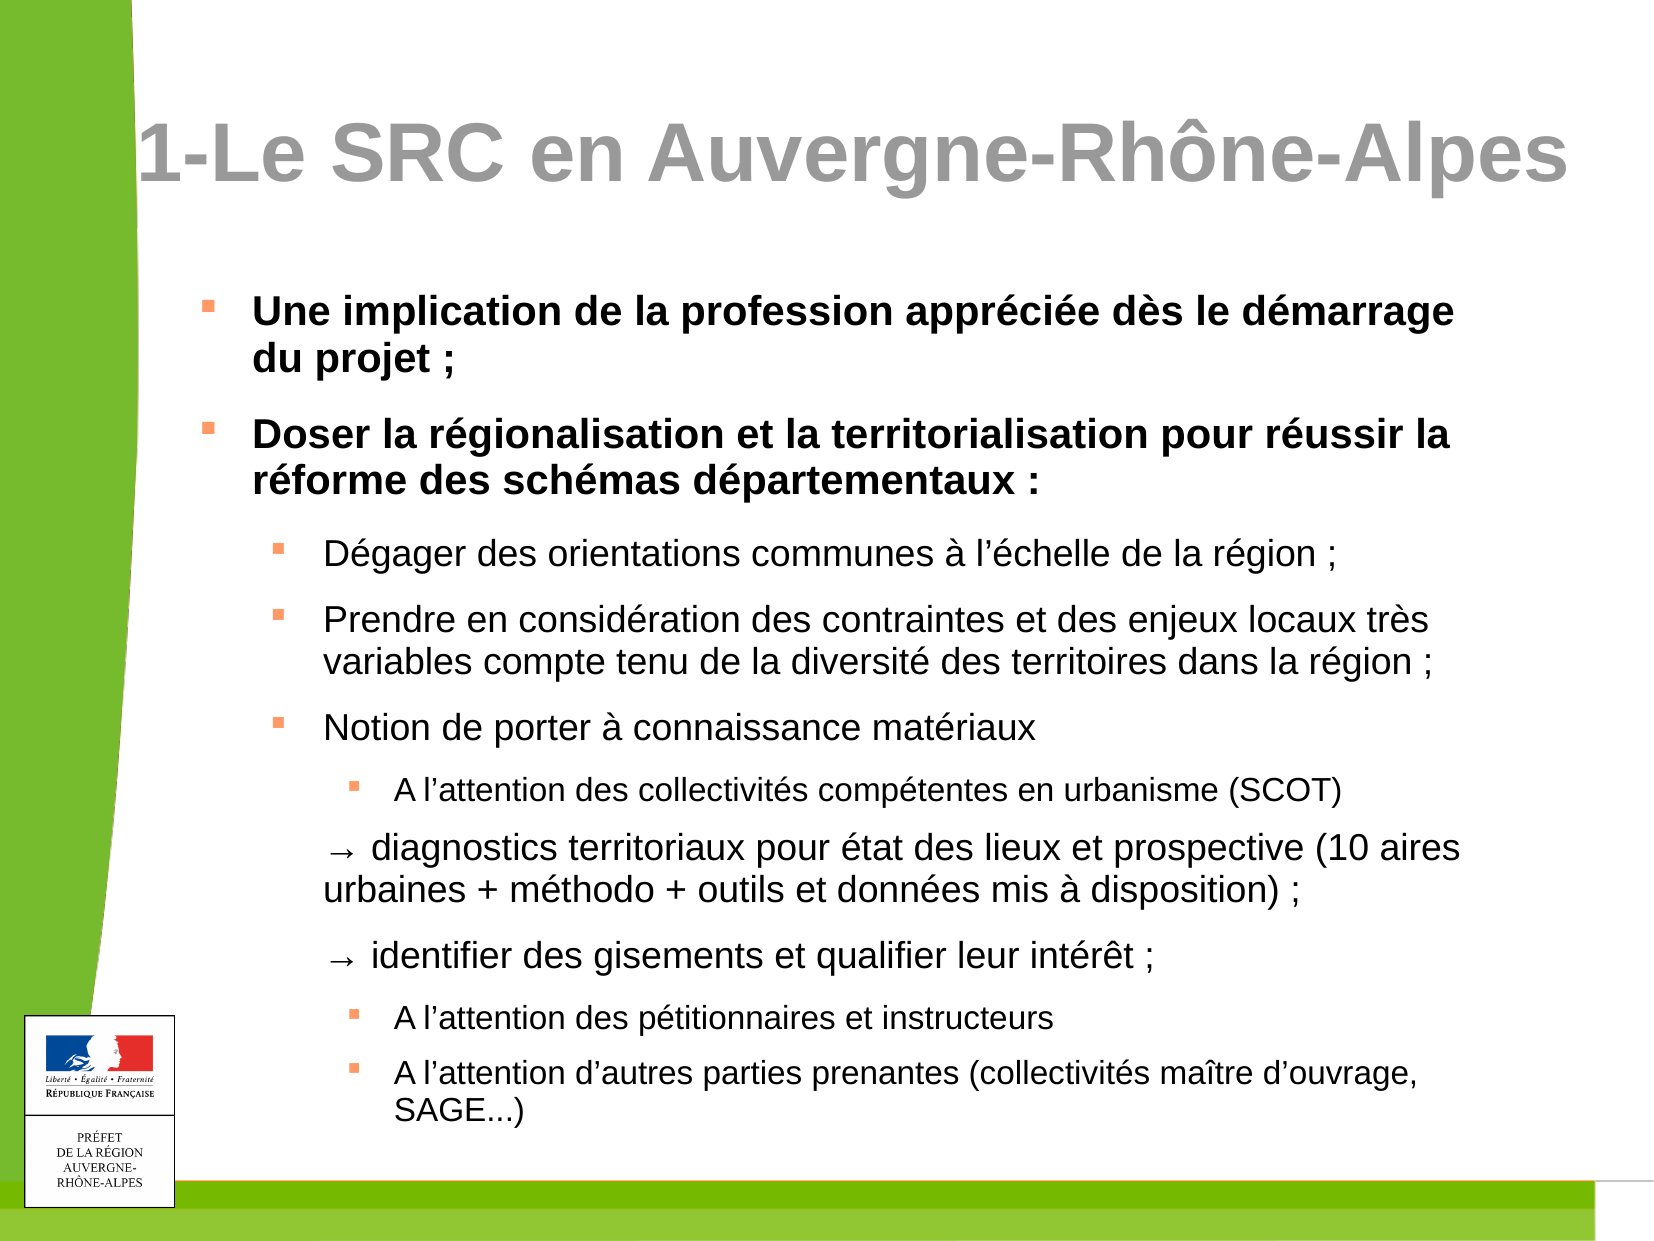

# 1-Le SRC en Auvergne-Rhône-Alpes
Une implication de la profession appréciée dès le démarrage du projet ;
Doser la régionalisation et la territorialisation pour réussir la réforme des schémas départementaux :
Dégager des orientations communes à l’échelle de la région ;
Prendre en considération des contraintes et des enjeux locaux très variables compte tenu de la diversité des territoires dans la région ;
Notion de porter à connaissance matériaux
A l’attention des collectivités compétentes en urbanisme (SCOT)
→ diagnostics territoriaux pour état des lieux et prospective (10 aires urbaines + méthodo + outils et données mis à disposition) ;
→ identifier des gisements et qualifier leur intérêt ;
A l’attention des pétitionnaires et instructeurs
A l’attention d’autres parties prenantes (collectivités maître d’ouvrage, SAGE...)
3